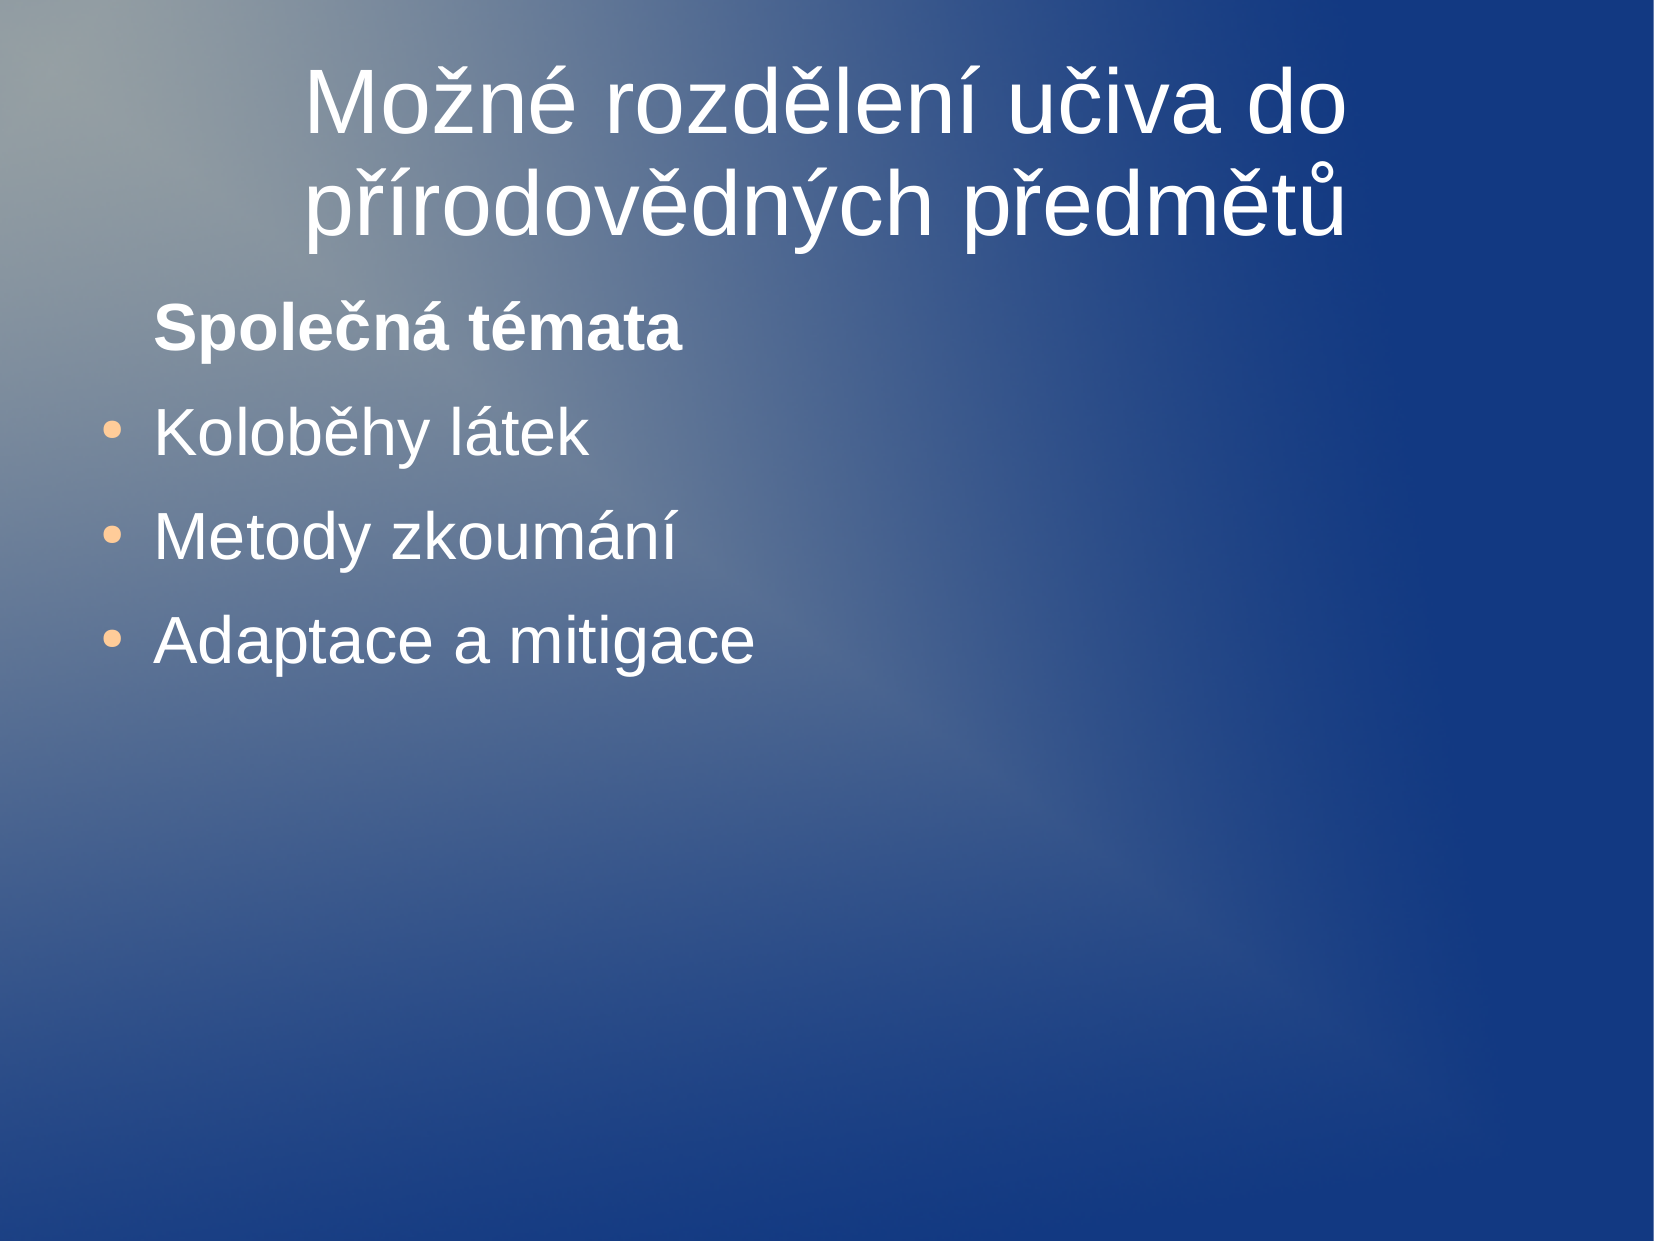

# Možné rozdělení učiva do přírodovědných předmětů
Společná témata
Koloběhy látek
Metody zkoumání
Adaptace a mitigace